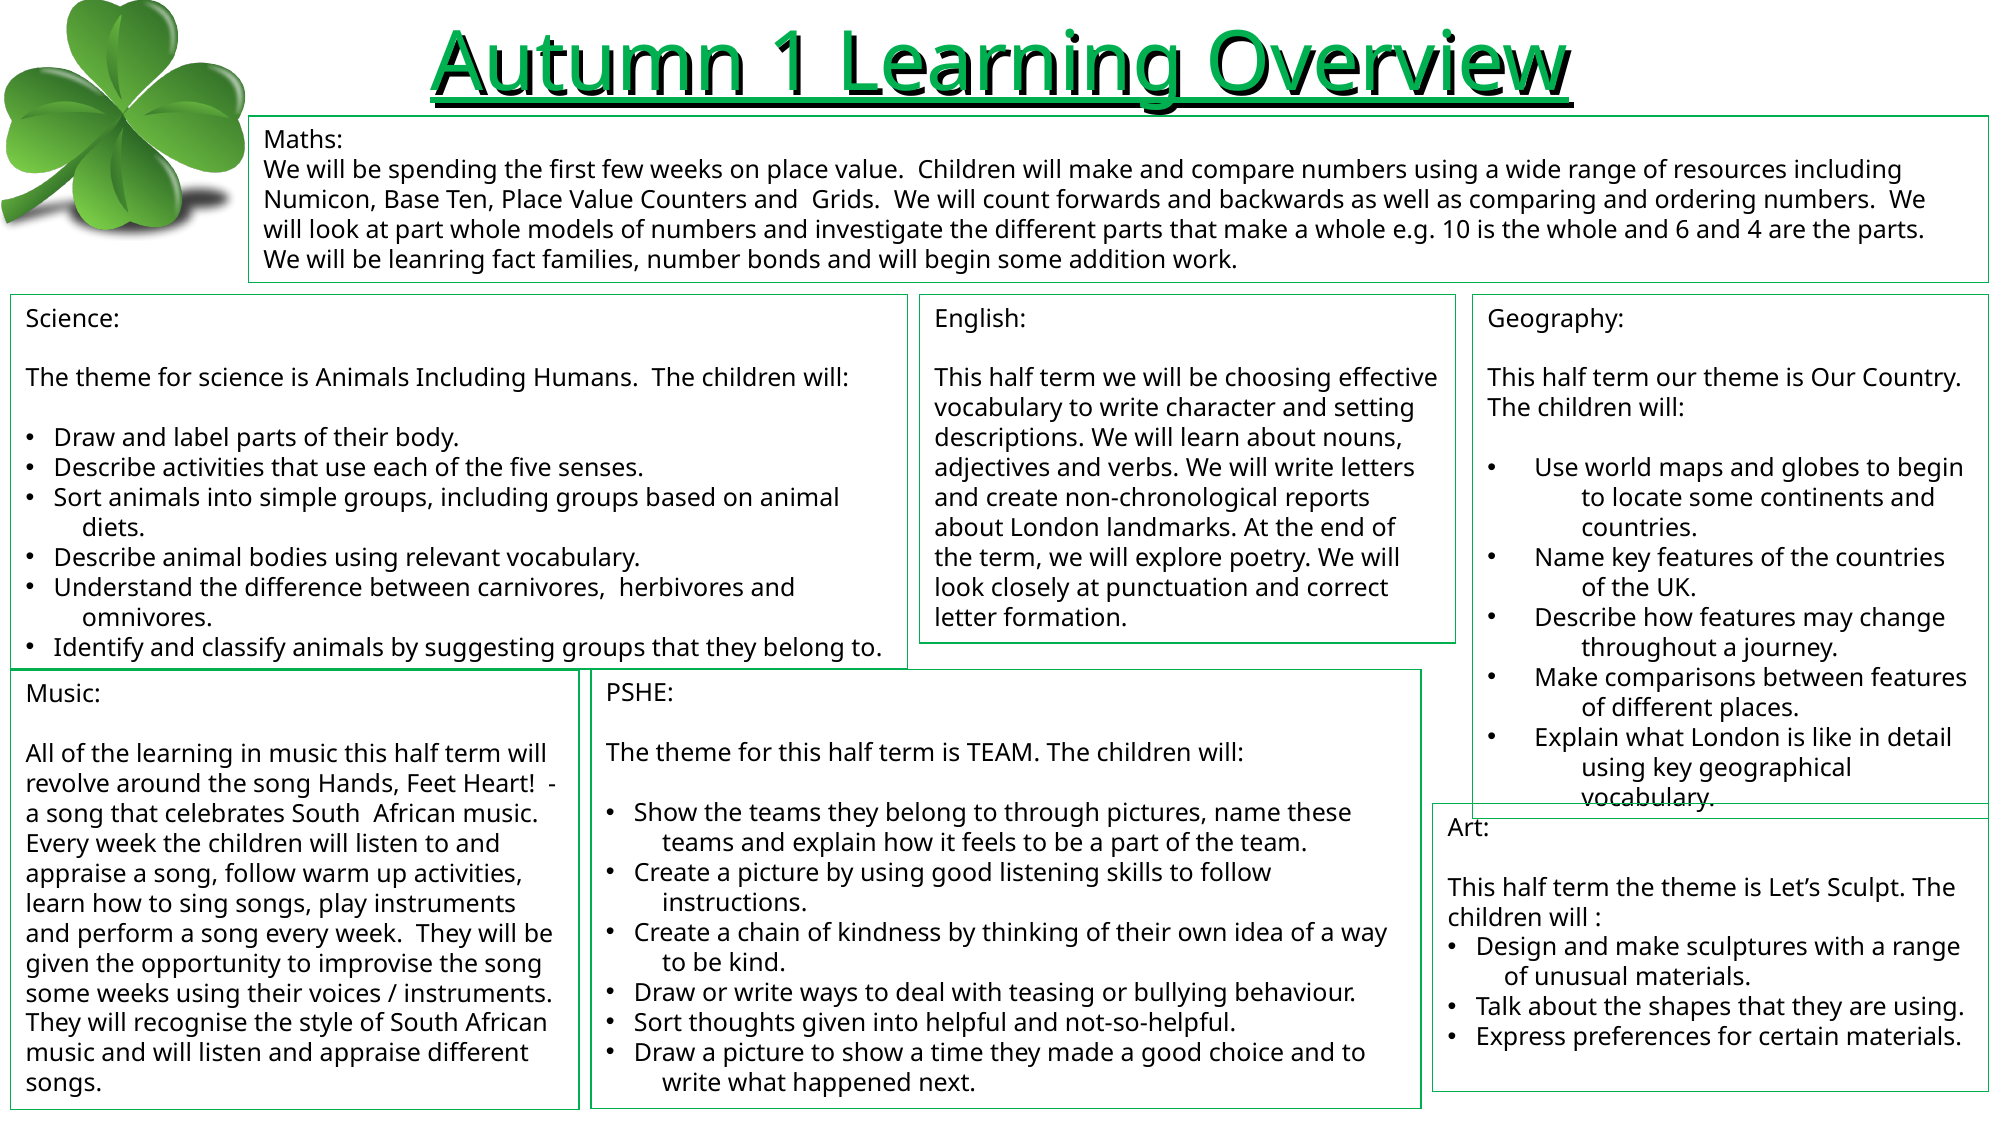

Autumn 1 Learning Overview
Maths:
We will be spending the first few weeks on place value. Children will make and compare numbers using a wide range of resources including Numicon, Base Ten, Place Value Counters and Grids. We will count forwards and backwards as well as comparing and ordering numbers. We will look at part whole models of numbers and investigate the different parts that make a whole e.g. 10 is the whole and 6 and 4 are the parts. We will be leanring fact families, number bonds and will begin some addition work.
Science:
The theme for science is Animals Including Humans. The children will:
Draw and label parts of their body.
Describe activities that use each of the five senses.
Sort animals into simple groups, including groups based on animal diets.
Describe animal bodies using relevant vocabulary.
Understand the difference between carnivores, herbivores and omnivores.
Identify and classify animals by suggesting groups that they belong to.
English:
This half term we will be choosing effective vocabulary to write character and setting descriptions. We will learn about nouns, adjectives and verbs. We will write letters and create non-chronological reports about London landmarks. At the end of the term, we will explore poetry. We will look closely at punctuation and correct letter formation.
Geography:
This half term our theme is Our Country. The children will:
Use world maps and globes to begin to locate some continents and countries.
Name key features of the countries of the UK.
Describe how features may change throughout a journey.
Make comparisons between features of different places.
Explain what London is like in detail using key geographical vocabulary.
PSHE:
The theme for this half term is TEAM. The children will:
Show the teams they belong to through pictures, name these teams and explain how it feels to be a part of the team.
Create a picture by using good listening skills to follow instructions.
Create a chain of kindness by thinking of their own idea of a way to be kind.
Draw or write ways to deal with teasing or bullying behaviour.
Sort thoughts given into helpful and not-so-helpful.
Draw a picture to show a time they made a good choice and to write what happened next.
Music:
All of the learning in music this half term will revolve around the song Hands, Feet Heart! - a song that celebrates South African music. Every week the children will listen to and appraise a song, follow warm up activities, learn how to sing songs, play instruments and perform a song every week. They will be given the opportunity to improvise the song some weeks using their voices / instruments. They will recognise the style of South African music and will listen and appraise different songs.
Art:
This half term the theme is Let’s Sculpt. The children will :
Design and make sculptures with a range of unusual materials.
Talk about the shapes that they are using.
Express preferences for certain materials.